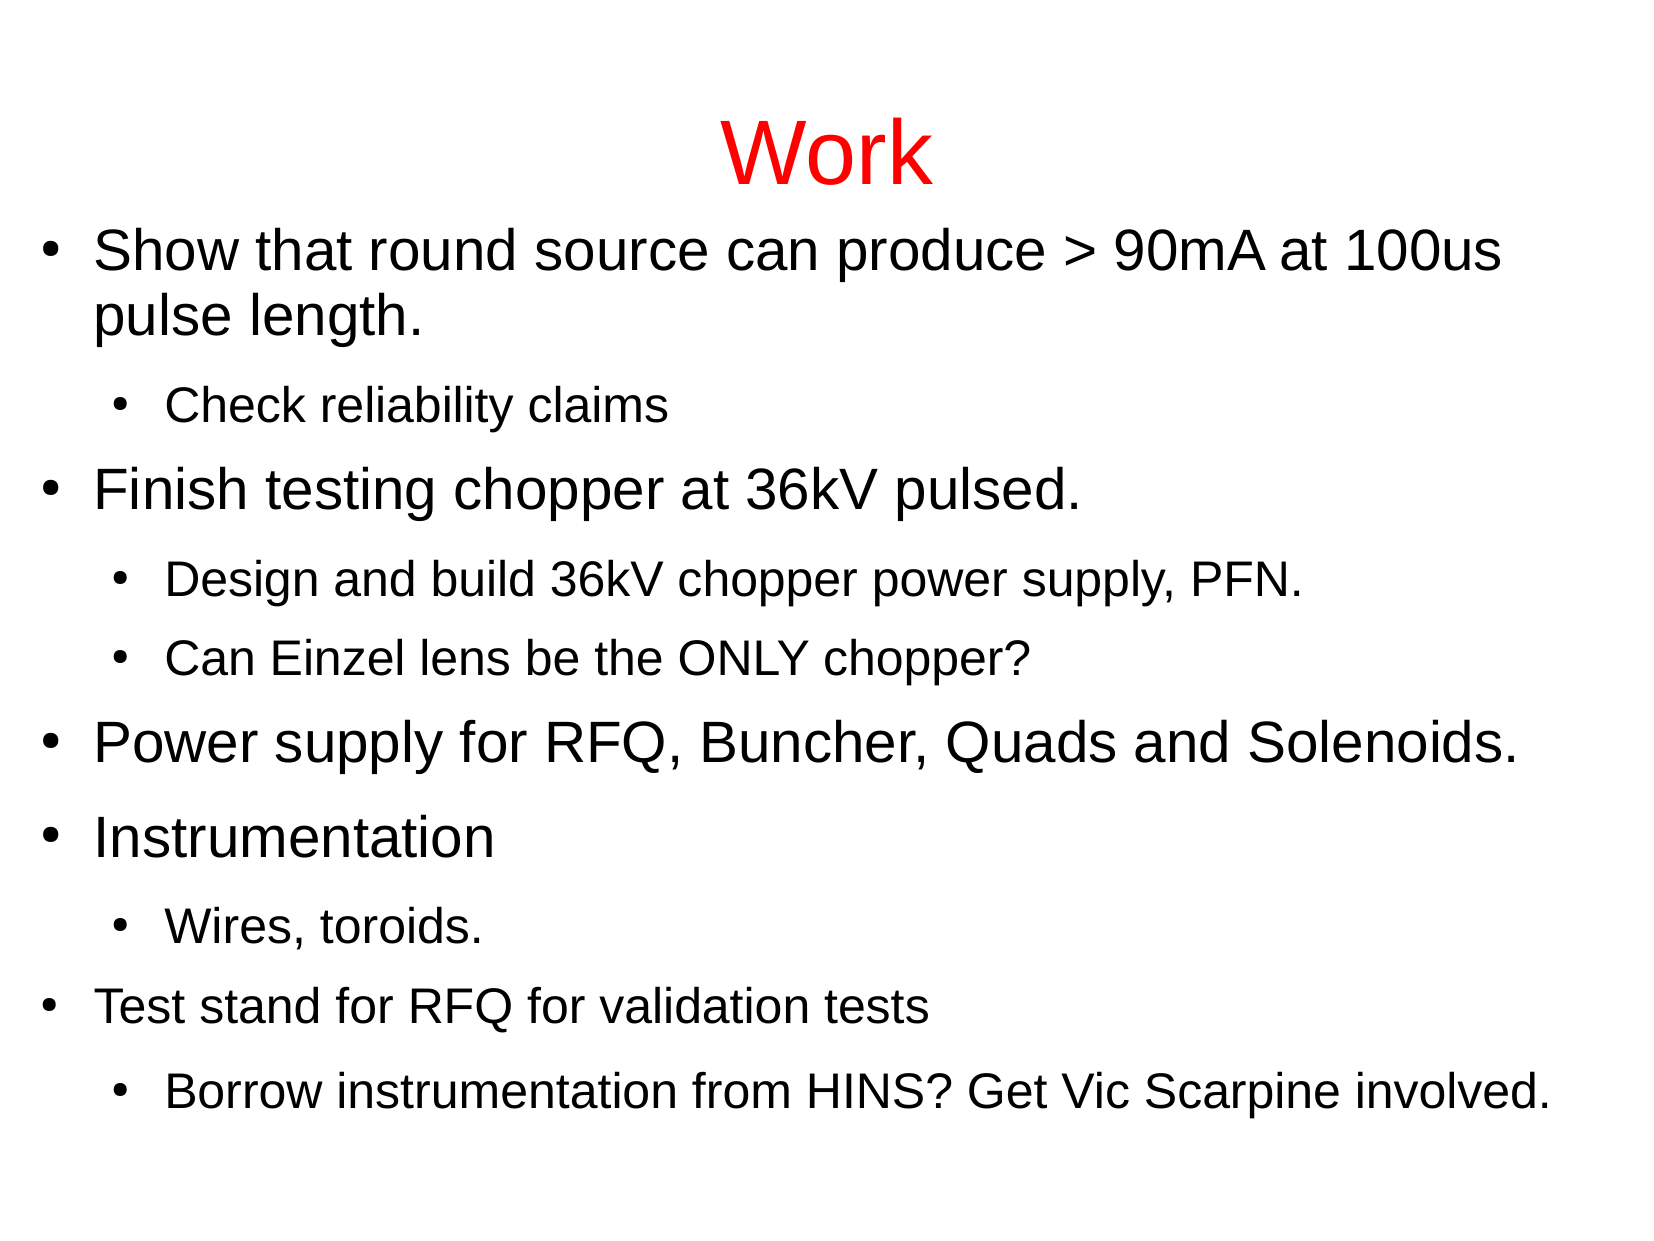

# Work
Show that round source can produce > 90mA at 100us pulse length.
Check reliability claims
Finish testing chopper at 36kV pulsed.
Design and build 36kV chopper power supply, PFN.
Can Einzel lens be the ONLY chopper?
Power supply for RFQ, Buncher, Quads and Solenoids.
Instrumentation
Wires, toroids.
Test stand for RFQ for validation tests
Borrow instrumentation from HINS? Get Vic Scarpine involved.